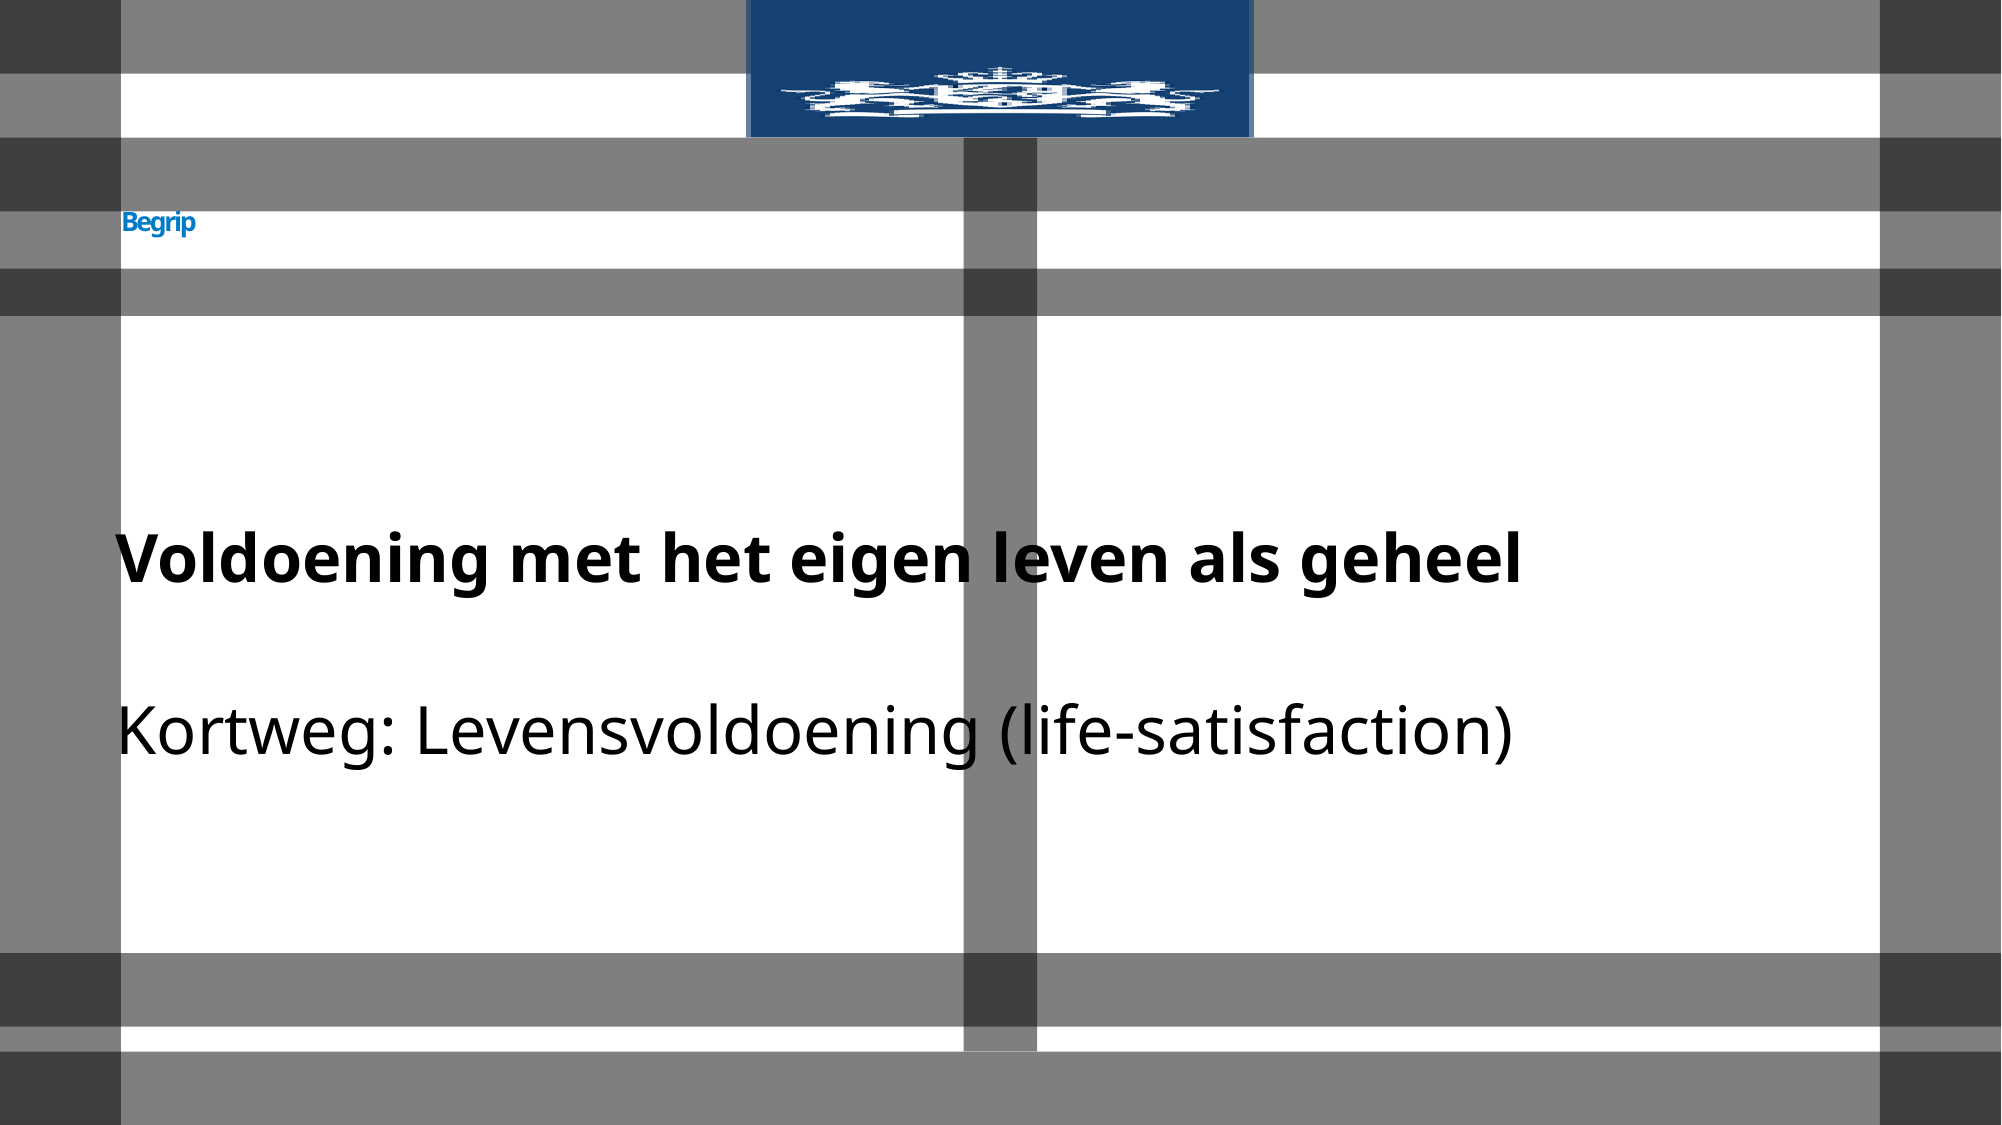

# Sturen op wat voor geluk? Begrip
Voldoening met het eigen leven als geheel
Kortweg: Levensvoldoening (life-satisfaction)